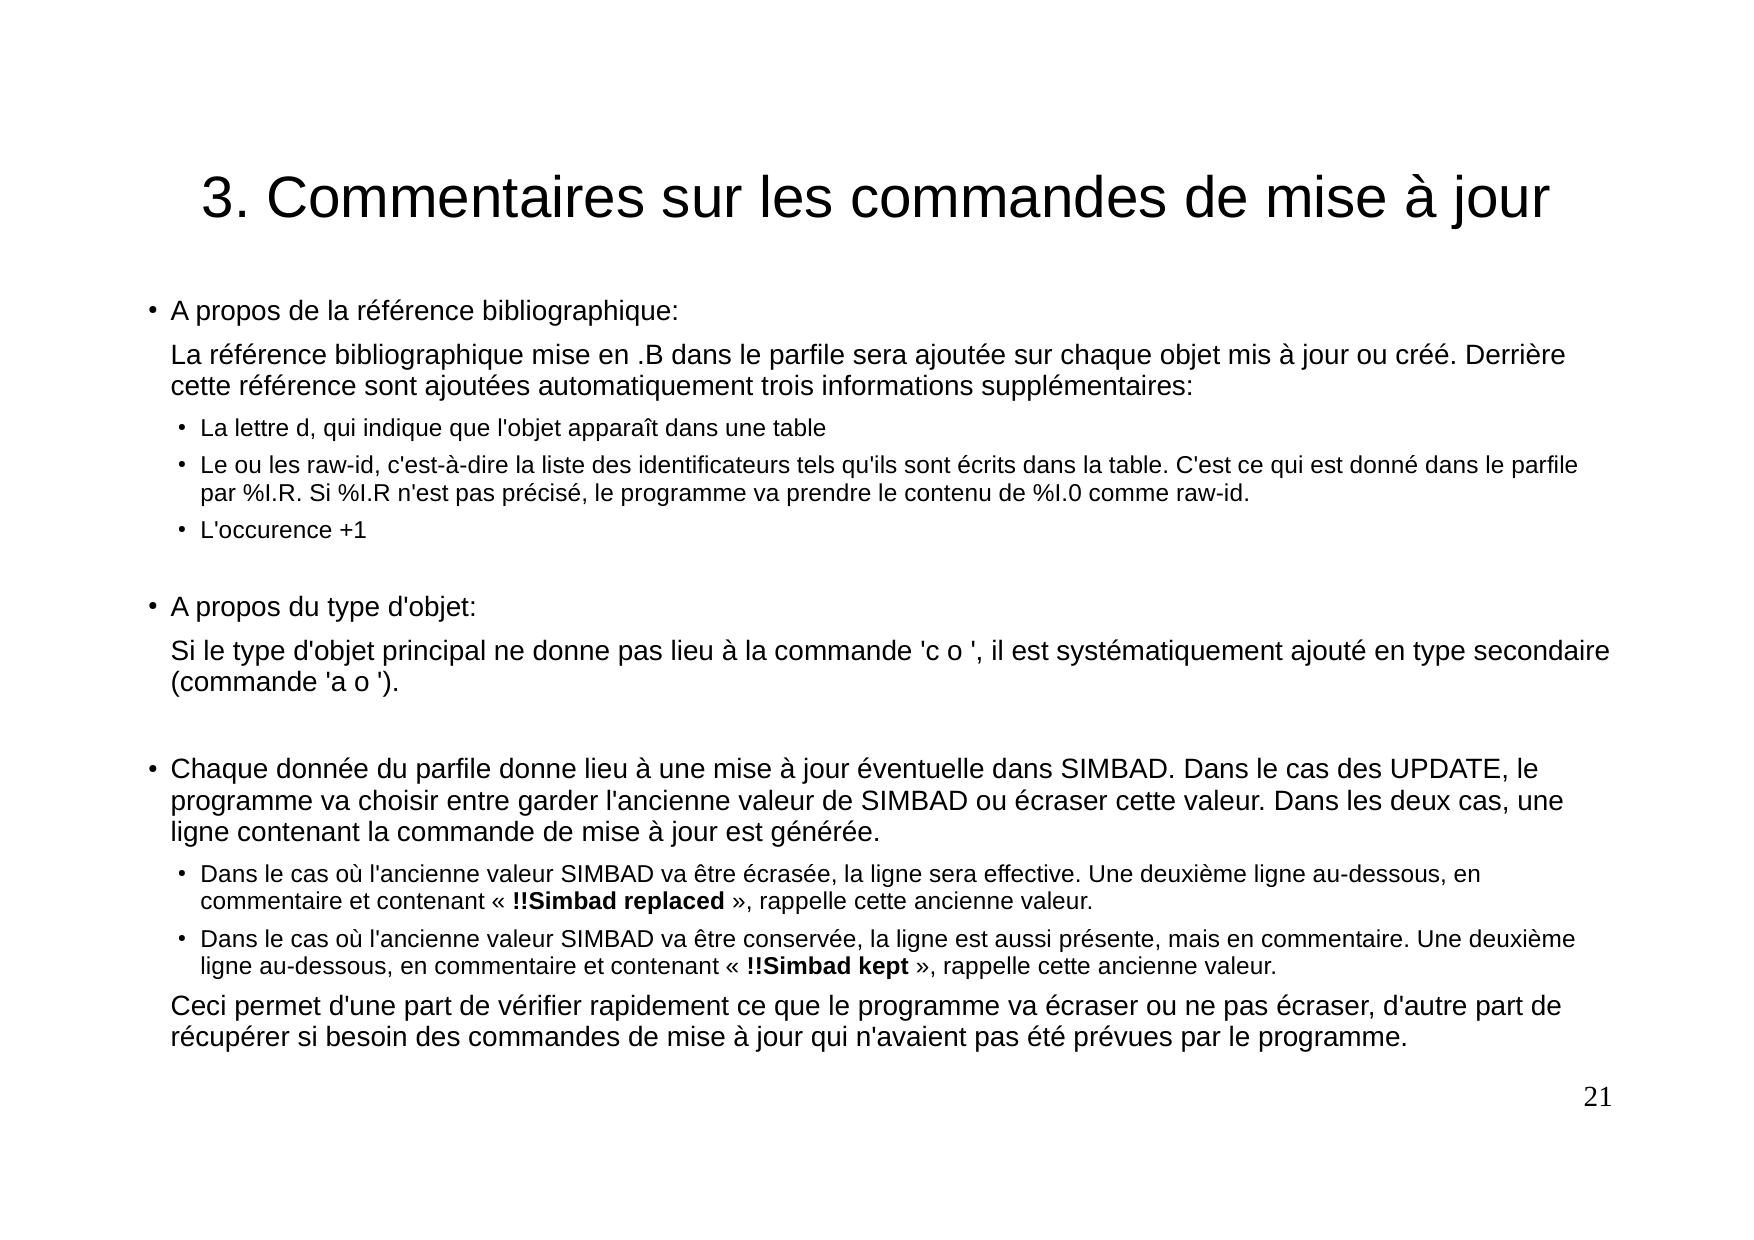

# 3. Commentaires sur les commandes de mise à jour
A propos de la référence bibliographique:
La référence bibliographique mise en .B dans le parfile sera ajoutée sur chaque objet mis à jour ou créé. Derrière cette référence sont ajoutées automatiquement trois informations supplémentaires:
La lettre d, qui indique que l'objet apparaît dans une table
Le ou les raw-id, c'est-à-dire la liste des identificateurs tels qu'ils sont écrits dans la table. C'est ce qui est donné dans le parfile par %I.R. Si %I.R n'est pas précisé, le programme va prendre le contenu de %I.0 comme raw-id.
L'occurence +1
A propos du type d'objet:
Si le type d'objet principal ne donne pas lieu à la commande 'c o ', il est systématiquement ajouté en type secondaire (commande 'a o ').
Chaque donnée du parfile donne lieu à une mise à jour éventuelle dans SIMBAD. Dans le cas des UPDATE, le programme va choisir entre garder l'ancienne valeur de SIMBAD ou écraser cette valeur. Dans les deux cas, une ligne contenant la commande de mise à jour est générée.
Dans le cas où l'ancienne valeur SIMBAD va être écrasée, la ligne sera effective. Une deuxième ligne au-dessous, en commentaire et contenant « !!Simbad replaced », rappelle cette ancienne valeur.
Dans le cas où l'ancienne valeur SIMBAD va être conservée, la ligne est aussi présente, mais en commentaire. Une deuxième ligne au-dessous, en commentaire et contenant « !!Simbad kept », rappelle cette ancienne valeur.
Ceci permet d'une part de vérifier rapidement ce que le programme va écraser ou ne pas écraser, d'autre part de récupérer si besoin des commandes de mise à jour qui n'avaient pas été prévues par le programme.
21